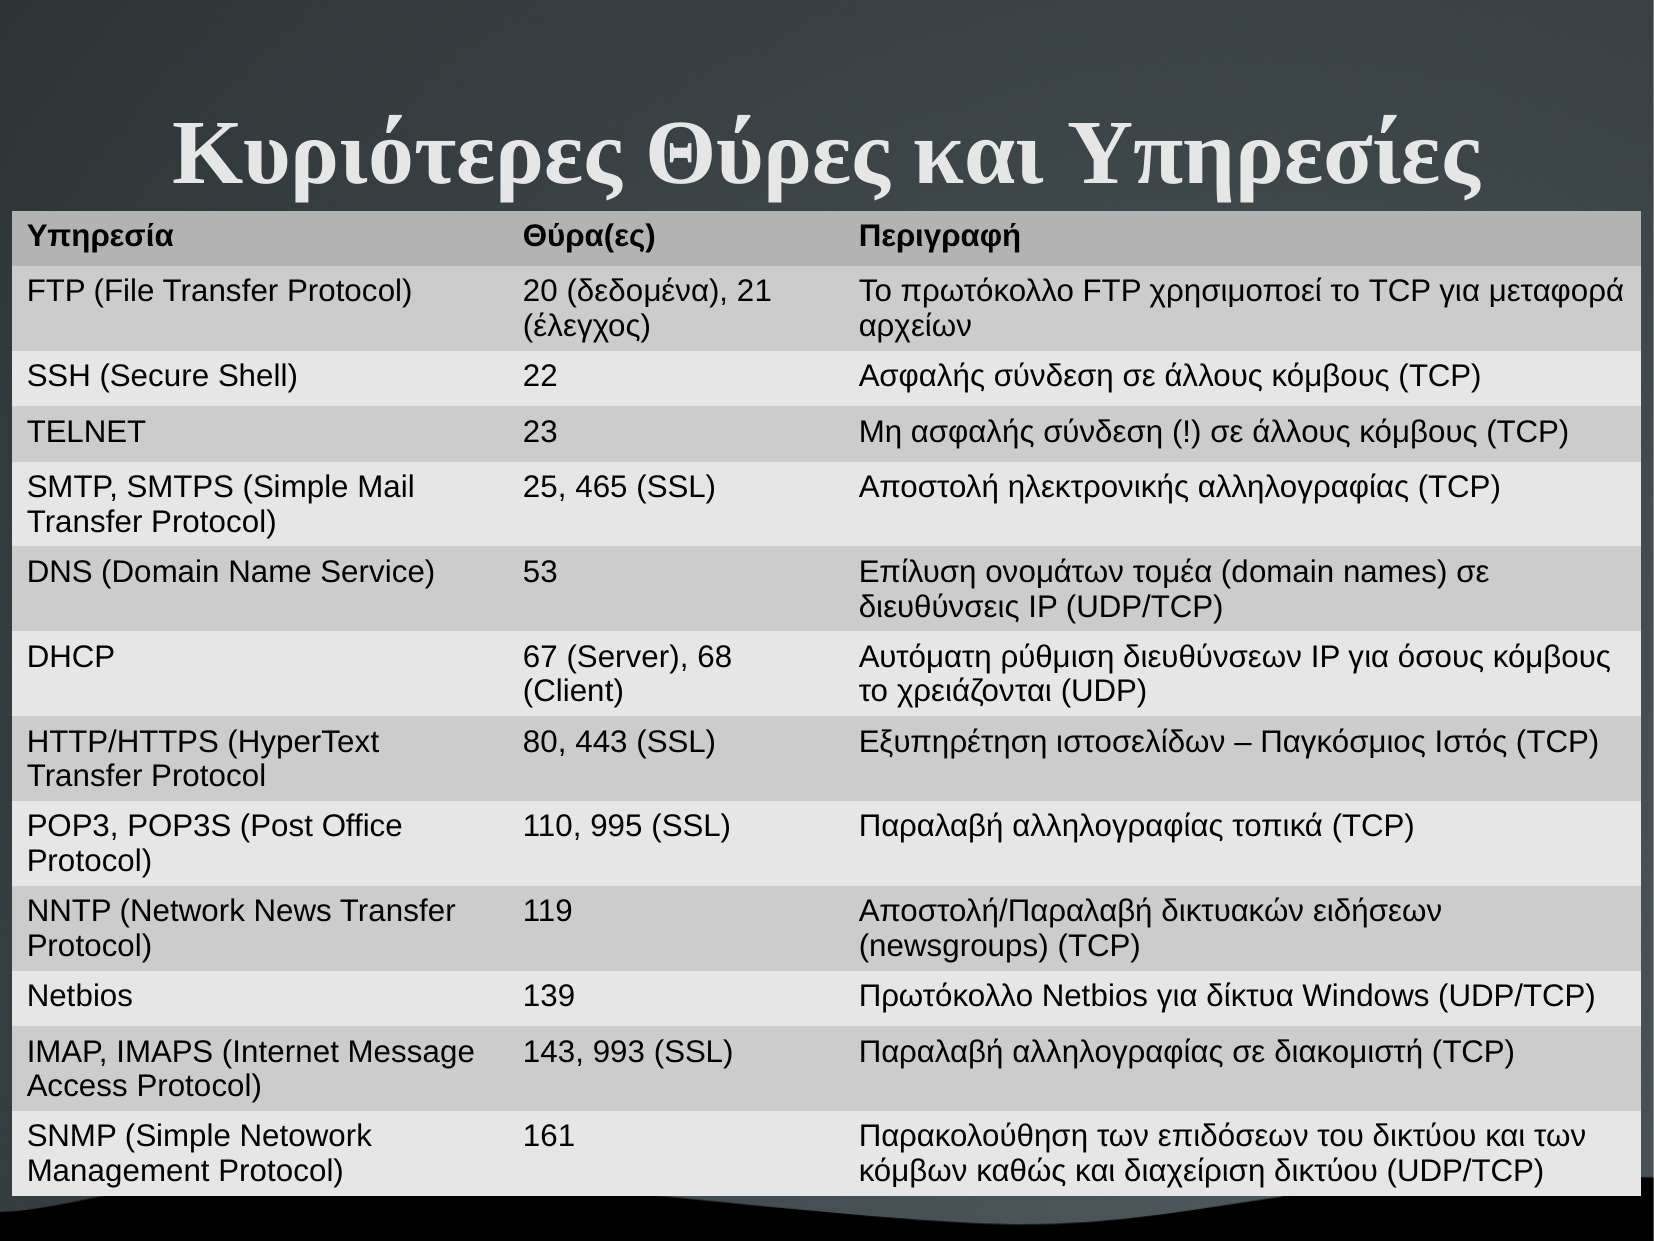

# Κυριότερες Θύρες και Υπηρεσίες
| Υπηρεσία | Θύρα(ες) | Περιγραφή |
| --- | --- | --- |
| FTP (File Transfer Protocol) | 20 (δεδομένα), 21 (έλεγχος) | Το πρωτόκολλο FTP χρησιμοποεί το TCP για μεταφορά αρχείων |
| SSH (Secure Shell) | 22 | Ασφαλής σύνδεση σε άλλους κόμβους (TCP) |
| TELNET | 23 | Μη ασφαλής σύνδεση (!) σε άλλους κόμβους (TCP) |
| SMTP, SMTPS (Simple Mail Transfer Protocol) | 25, 465 (SSL) | Αποστολή ηλεκτρονικής αλληλογραφίας (TCP) |
| DNS (Domain Name Service) | 53 | Επίλυση ονομάτων τομέα (domain names) σε διευθύνσεις IP (UDP/TCP) |
| DHCP | 67 (Server), 68 (Client) | Αυτόματη ρύθμιση διευθύνσεων IP για όσους κόμβους το χρειάζονται (UDP) |
| HTTP/HTTPS (HyperText Transfer Protocol | 80, 443 (SSL) | Εξυπηρέτηση ιστοσελίδων – Παγκόσμιος Ιστός (TCP) |
| POP3, POP3S (Post Office Protocol) | 110, 995 (SSL) | Παραλαβή αλληλογραφίας τοπικά (TCP) |
| NNTP (Network News Transfer Protocol) | 119 | Αποστολή/Παραλαβή δικτυακών ειδήσεων (newsgroups) (TCP) |
| Netbios | 139 | Πρωτόκολλο Netbios για δίκτυα Windows (UDP/TCP) |
| IMAP, IMAPS (Internet Message Access Protocol) | 143, 993 (SSL) | Παραλαβή αλληλογραφίας σε διακομιστή (TCP) |
| SNMP (Simple Netowork Management Protocol) | 161 | Παρακολούθηση των επιδόσεων του δικτύου και των κόμβων καθώς και διαχείριση δικτύου (UDP/TCP) |